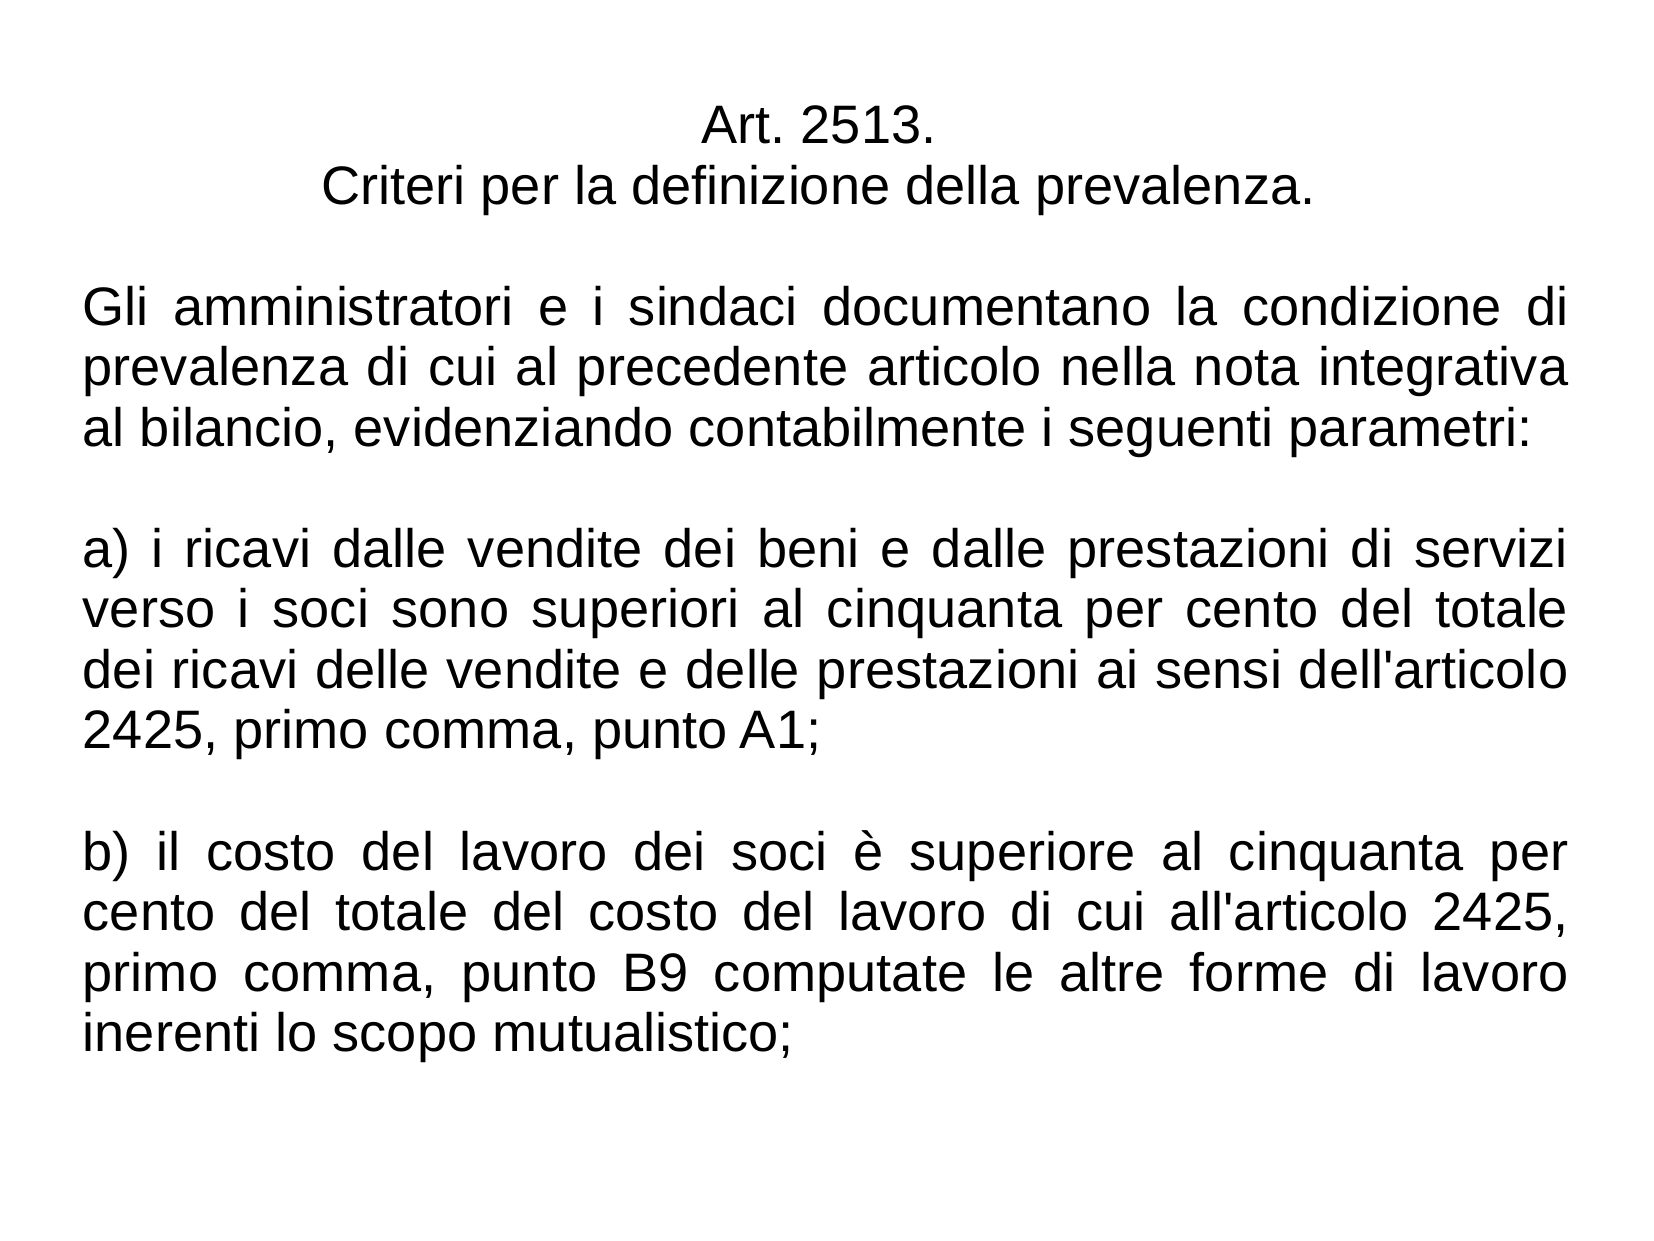

# Art. 2513.
Criteri per la definizione della prevalenza.
Gli amministratori e i sindaci documentano la condizione di prevalenza di cui al precedente articolo nella nota integrativa al bilancio, evidenziando contabilmente i seguenti parametri:
a) i ricavi dalle vendite dei beni e dalle prestazioni di servizi verso i soci sono superiori al cinquanta per cento del totale dei ricavi delle vendite e delle prestazioni ai sensi dell'articolo 2425, primo comma, punto A1;
b) il costo del lavoro dei soci è superiore al cinquanta per cento del totale del costo del lavoro di cui all'articolo 2425, primo comma, punto B9 computate le altre forme di lavoro inerenti lo scopo mutualistico;